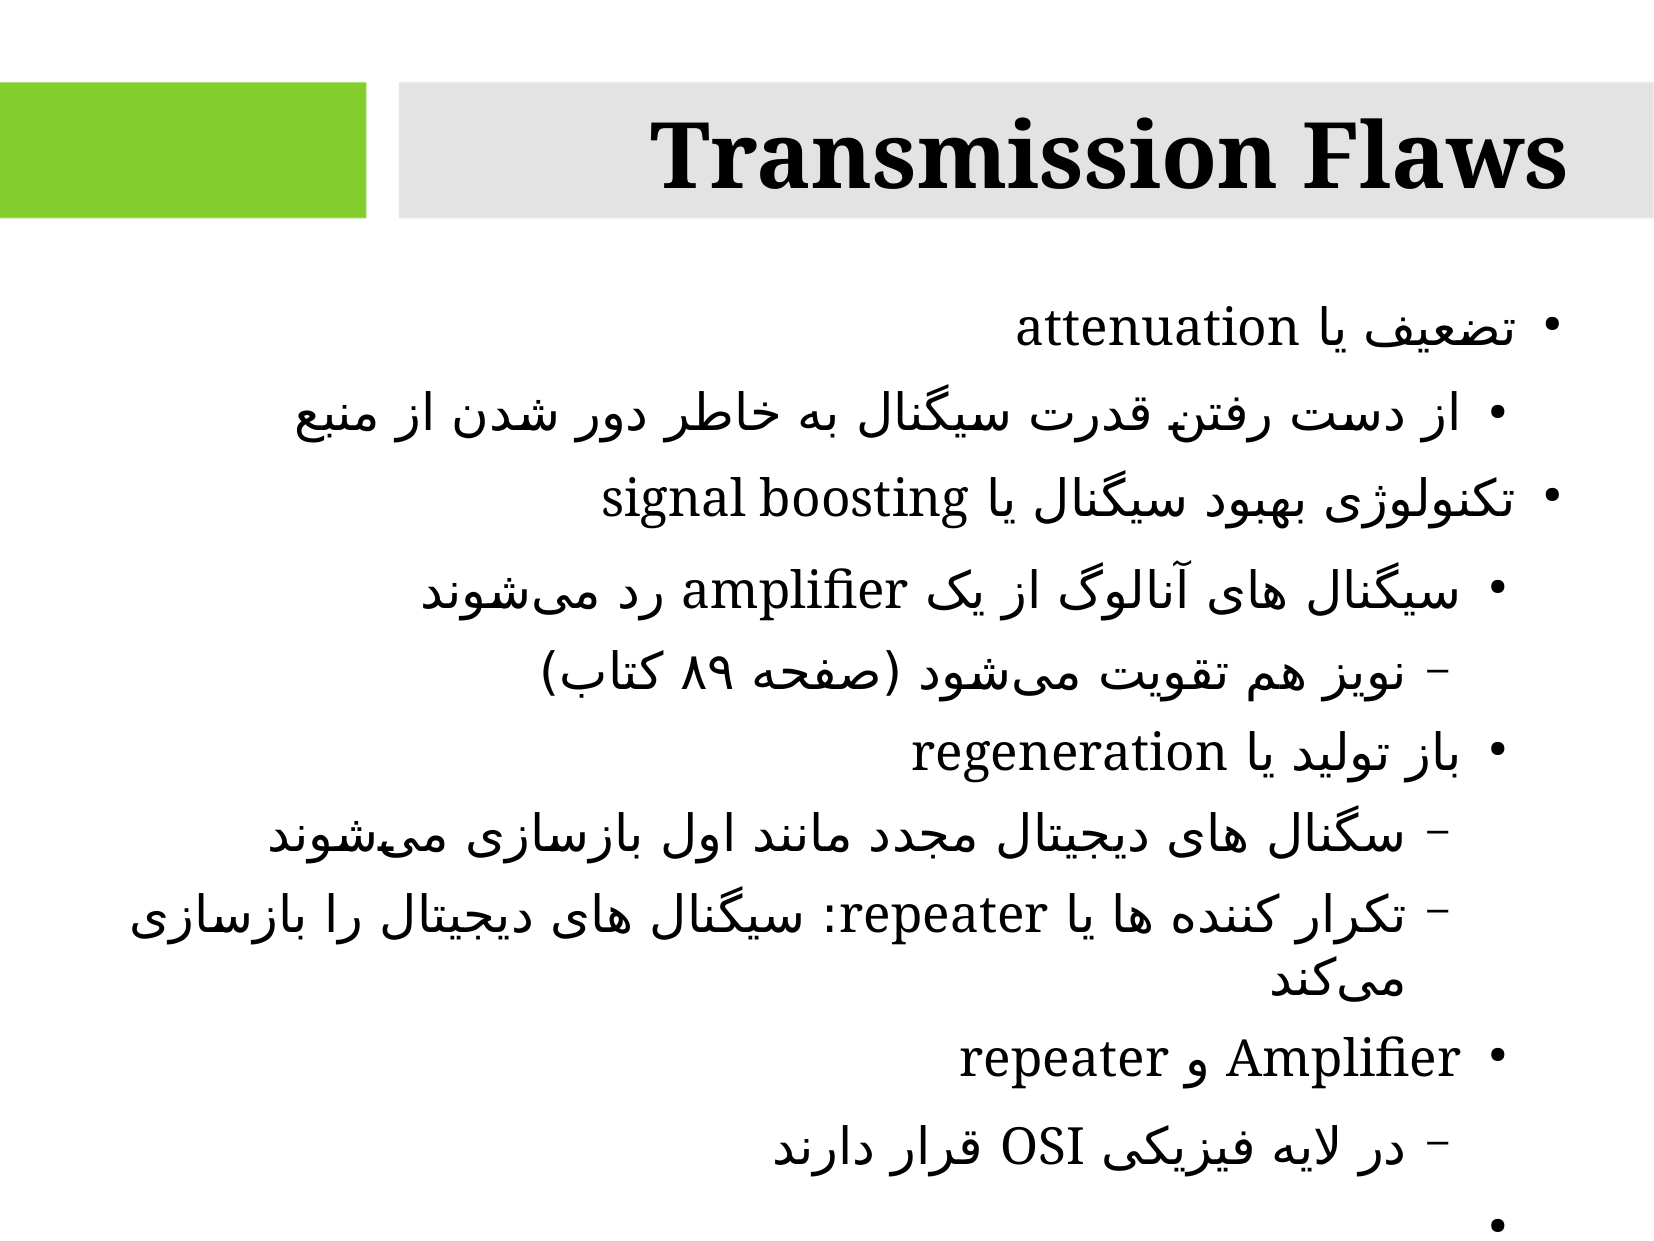

# Transmission Flaws
تضعیف یا attenuation
از دست رفتن قدرت سیگنال به خاطر دور شدن از منبع
تکنولوژی بهبود سیگنال یا signal boosting
سیگنال های آنالوگ از یک amplifier رد می‌شوند
نویز هم تقویت می‌شود (صفحه ۸۹ کتاب)
باز تولید یا regeneration
سگنال های دیجیتال مجدد مانند اول بازسازی می‌شوند
تکرار کننده ها یا repeater: سیگنال های دیجیتال را بازسازی می‌کند
Amplifier و repeater
در لایه فیزیکی OSI قرار دارند